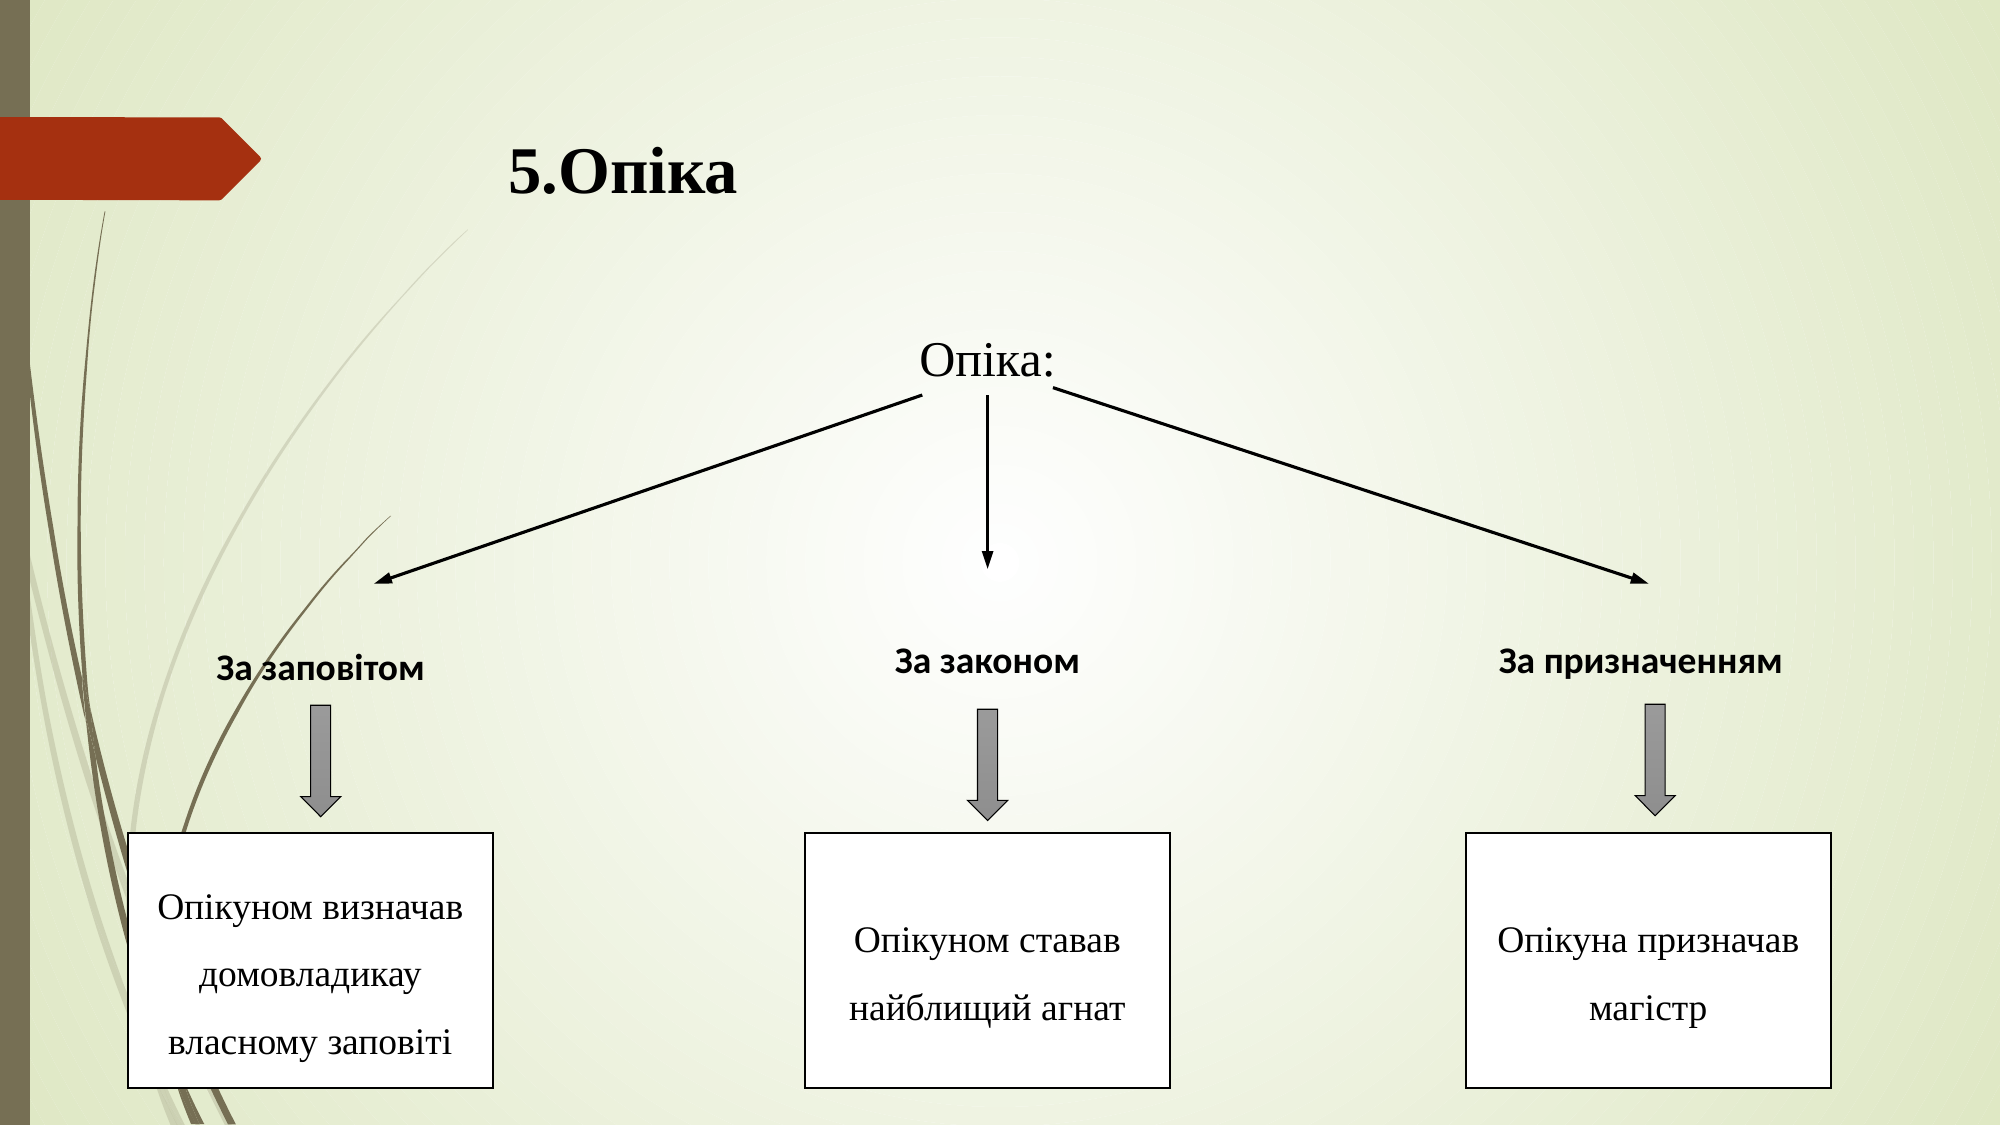

5.Опіка
Опіка:
За заповітом
За законом
За призначенням
Опікуном визначав домовладикау власному заповіті
Опікуном ставав найблищий агнат
Опікуна призначав магістр